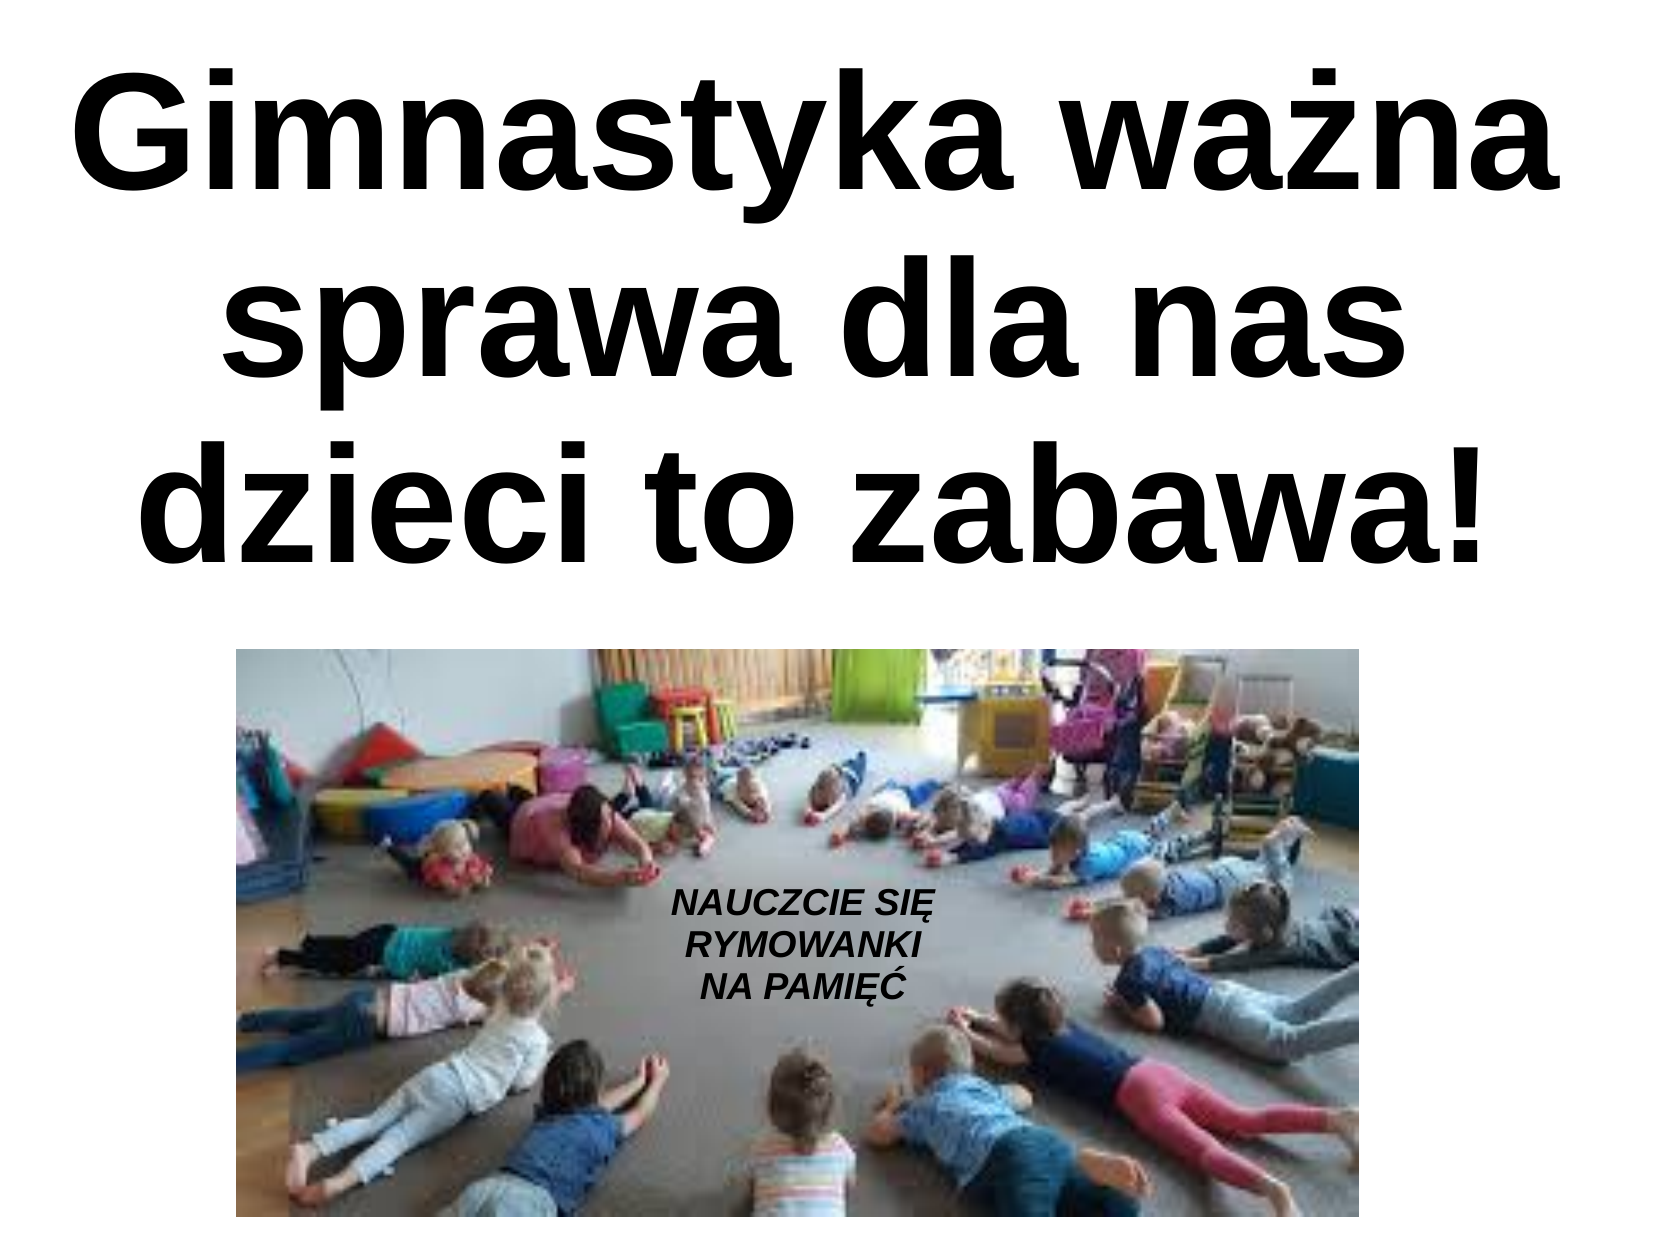

Gimnastyka ważna sprawa dla nas dzieci to zabawa!
NAUCZCIE SIĘ RYMOWANKI
 NA PAMIĘĆ